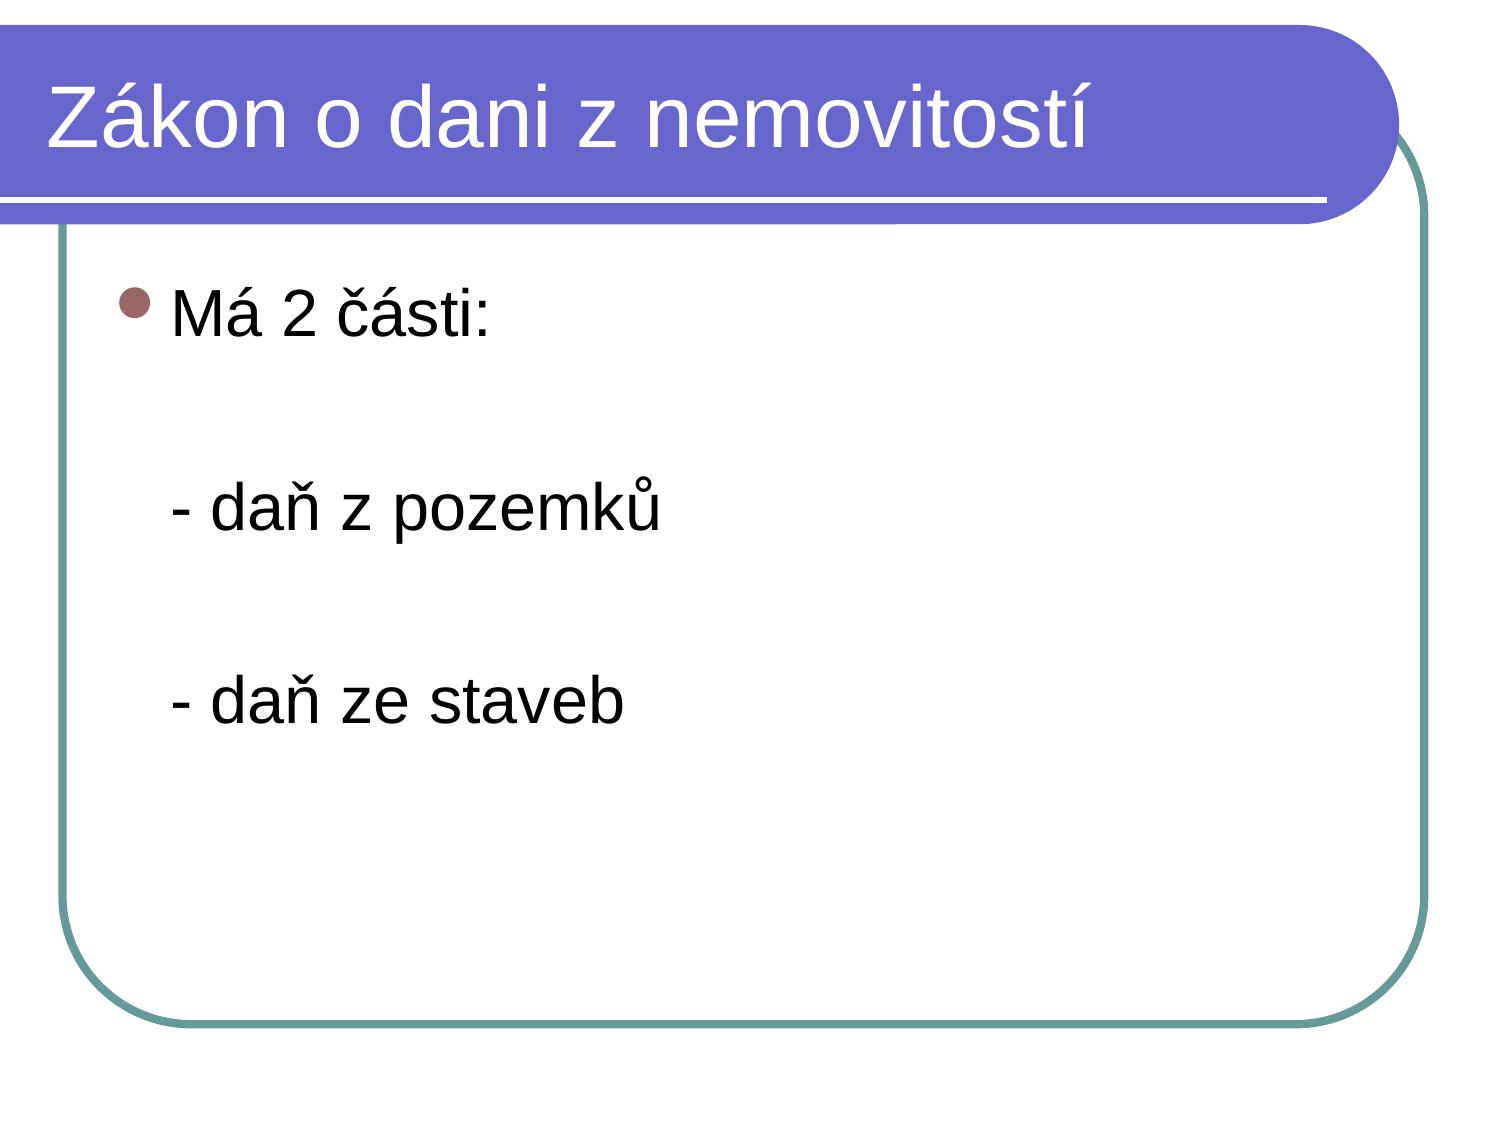

# Zákon o dani z nemovitostí
Má 2 části:
	- daň z pozemků
	- daň ze staveb